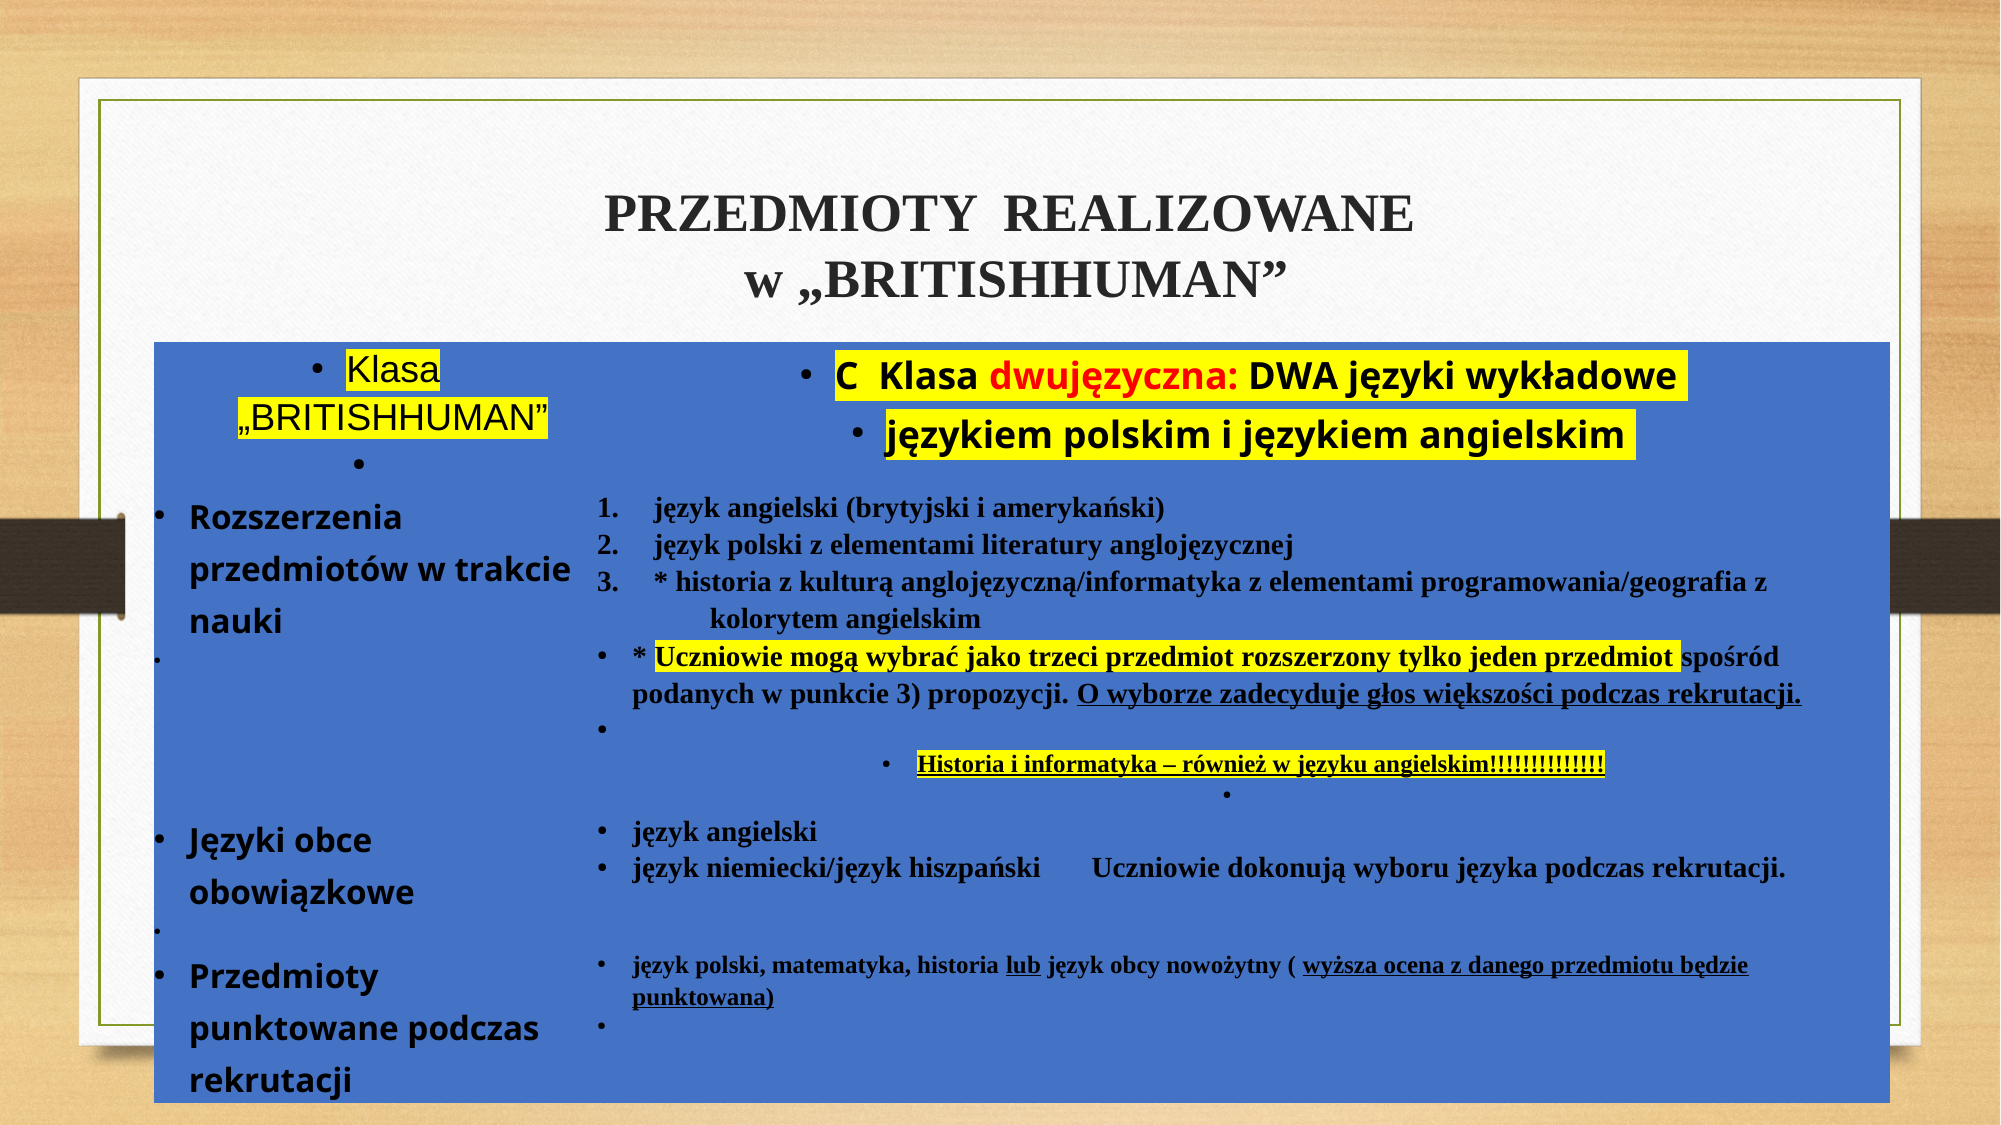

# PRZEDMIOTY REALIZOWANE w „BRITISHHUMAN”
| Klasa „BRITISHHUMAN” | C Klasa dwujęzyczna: DWA języki wykładowe językiem polskim i językiem angielskim |
| --- | --- |
| Rozszerzenia przedmiotów w trakcie nauki | język angielski (brytyjski i amerykański) język polski z elementami literatury anglojęzycznej \* historia z kulturą anglojęzyczną/informatyka z elementami programowania/geografia z kolorytem angielskim \* Uczniowie mogą wybrać jako trzeci przedmiot rozszerzony tylko jeden przedmiot spośród podanych w punkcie 3) propozycji. O wyborze zadecyduje głos większości podczas rekrutacji.   Historia i informatyka – również w języku angielskim!!!!!!!!!!!!!! |
| Języki obce obowiązkowe | język angielski język niemiecki/język hiszpański Uczniowie dokonują wyboru języka podczas rekrutacji. |
| Przedmioty punktowane podczas rekrutacji | język polski, matematyka, historia lub język obcy nowożytny ( wyższa ocena z danego przedmiotu będzie punktowana) |